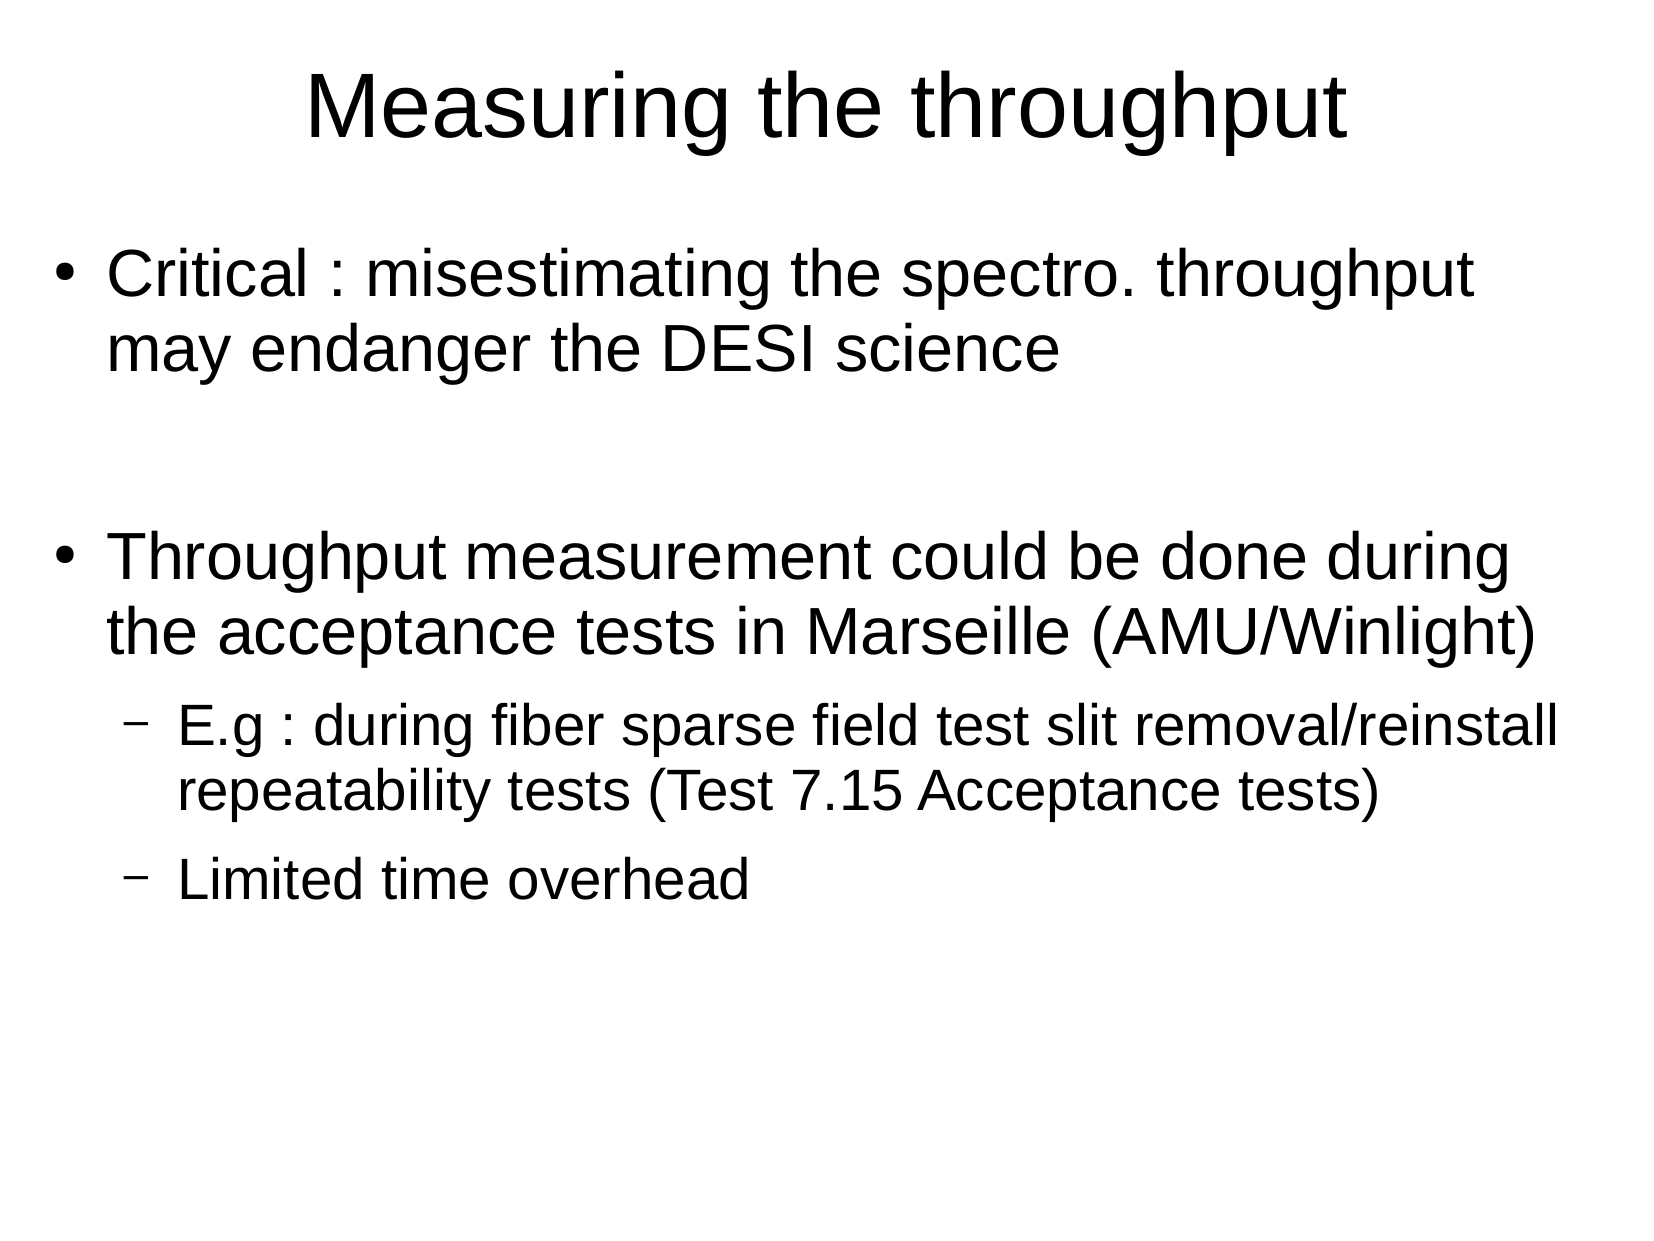

Measuring the throughput
# Critical : misestimating the spectro. throughput may endanger the DESI science
Throughput measurement could be done during the acceptance tests in Marseille (AMU/Winlight)
E.g : during fiber sparse field test slit removal/reinstall repeatability tests (Test 7.15 Acceptance tests)
Limited time overhead